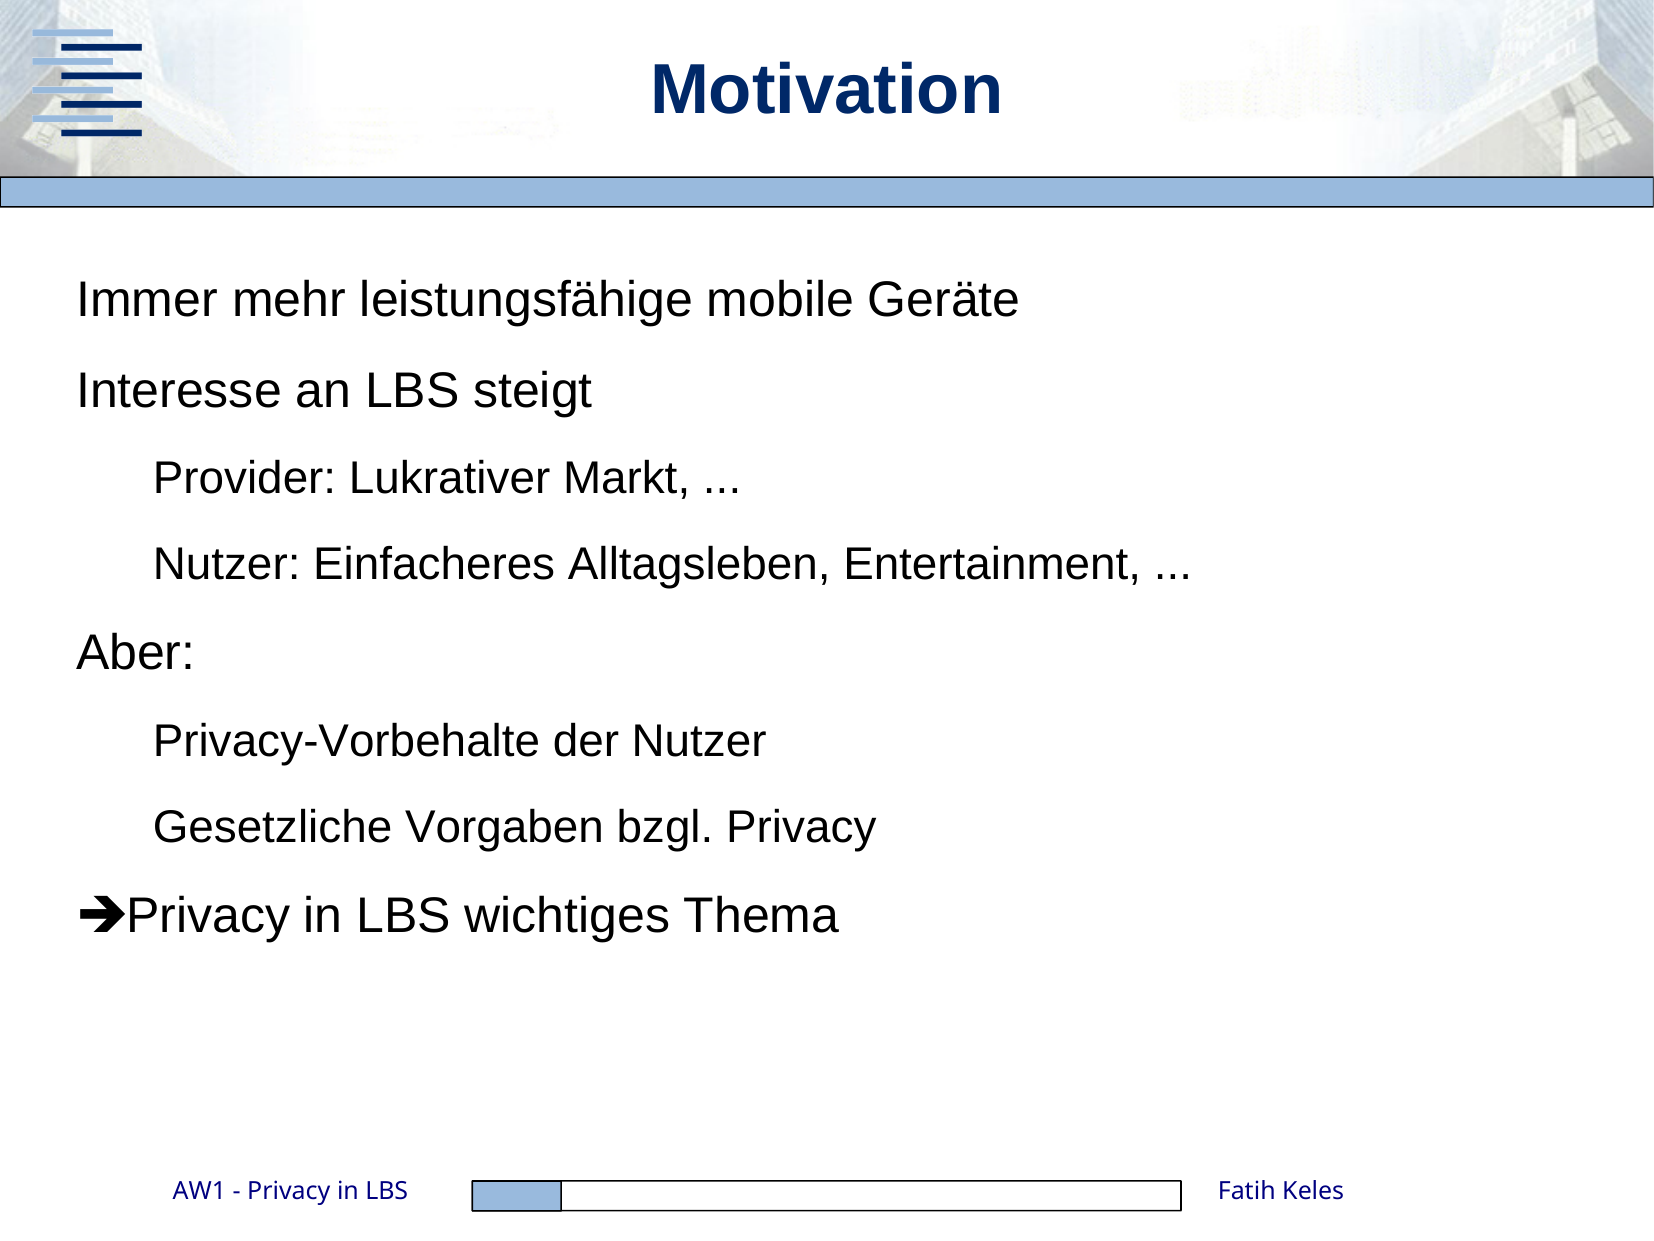

# Motivation
Immer mehr leistungsfähige mobile Geräte
Interesse an LBS steigt
Provider: Lukrativer Markt, ...
Nutzer: Einfacheres Alltagsleben, Entertainment, ...
Aber:
Privacy-Vorbehalte der Nutzer
Gesetzliche Vorgaben bzgl. Privacy
Privacy in LBS wichtiges Thema